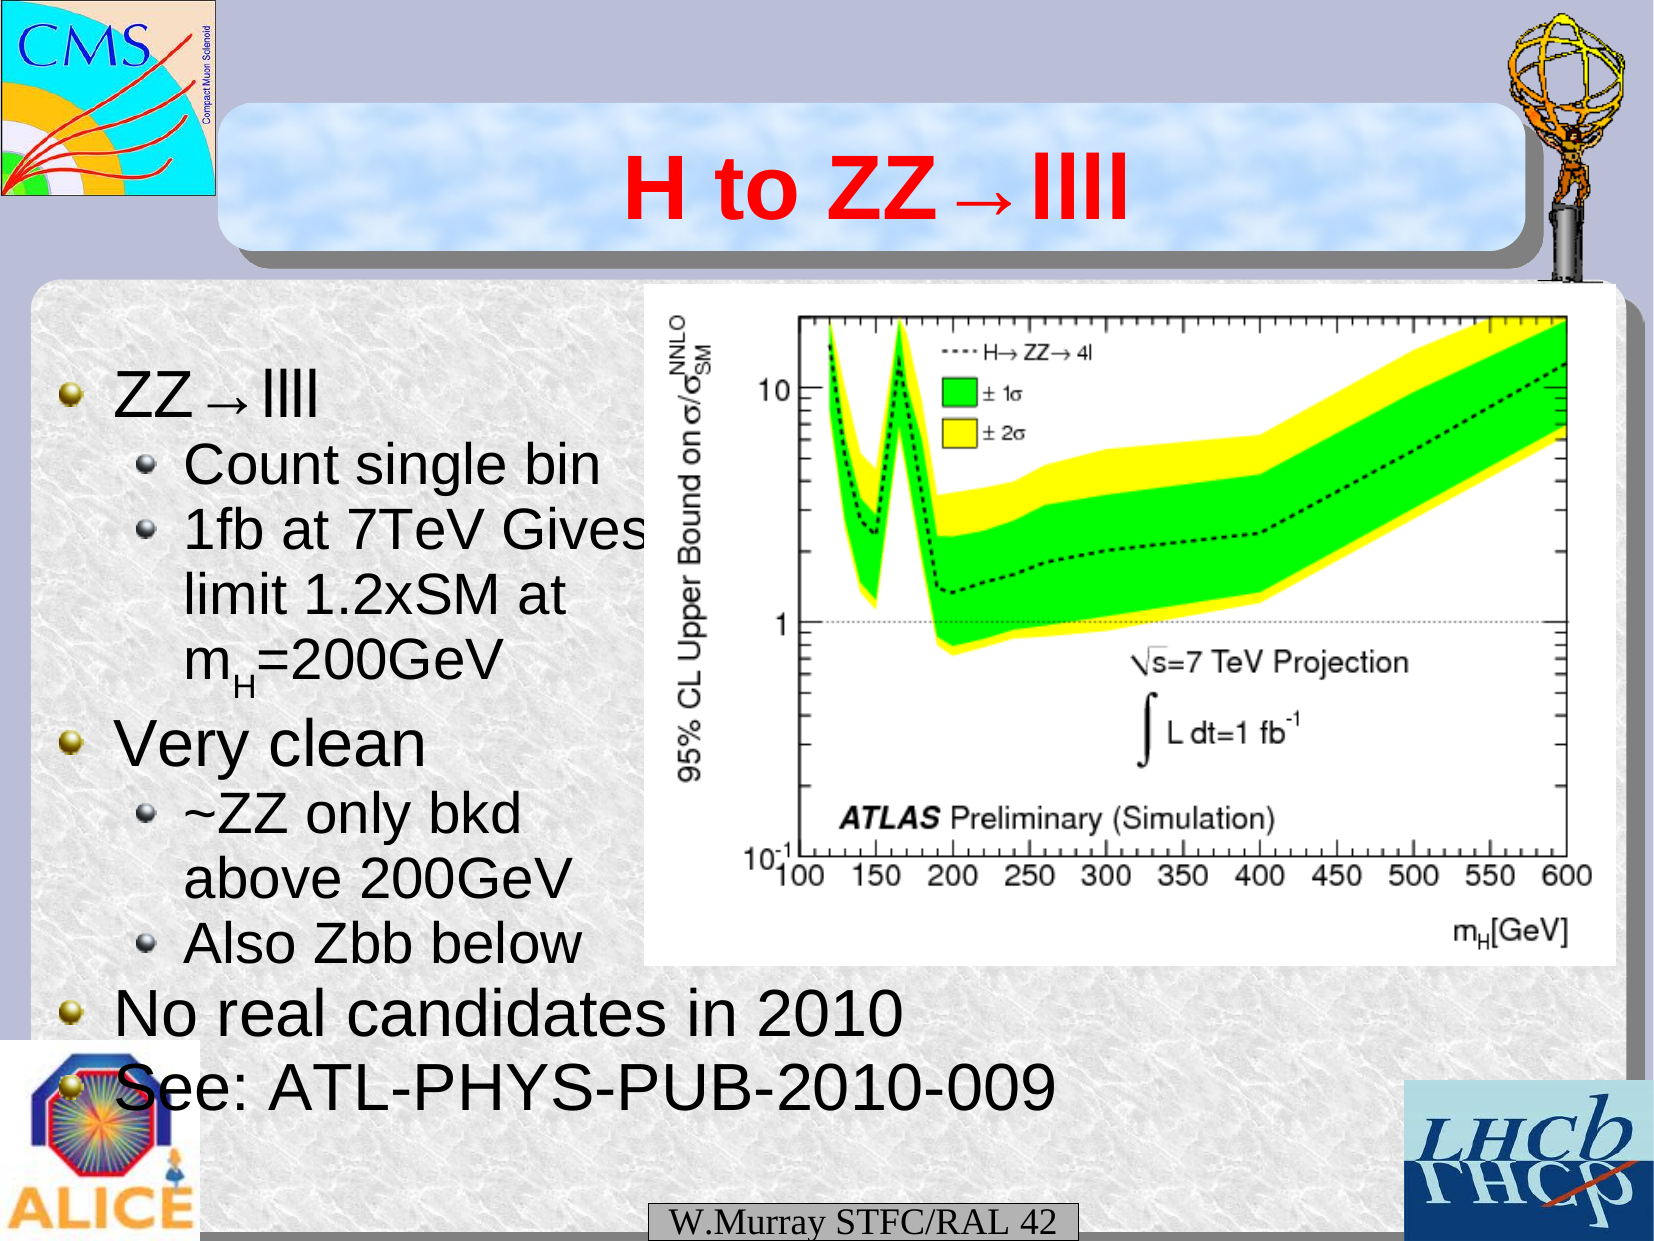

# H to ZZ→llll
ZZ→llll
Count single bin
1fb at 7TeV Gives
limit 1.2xSM at
mH=200GeV
Very clean
~ZZ only bkd
above 200GeV
Also Zbb below
No real candidates in 2010
See: ATL-PHYS-PUB-2010-009